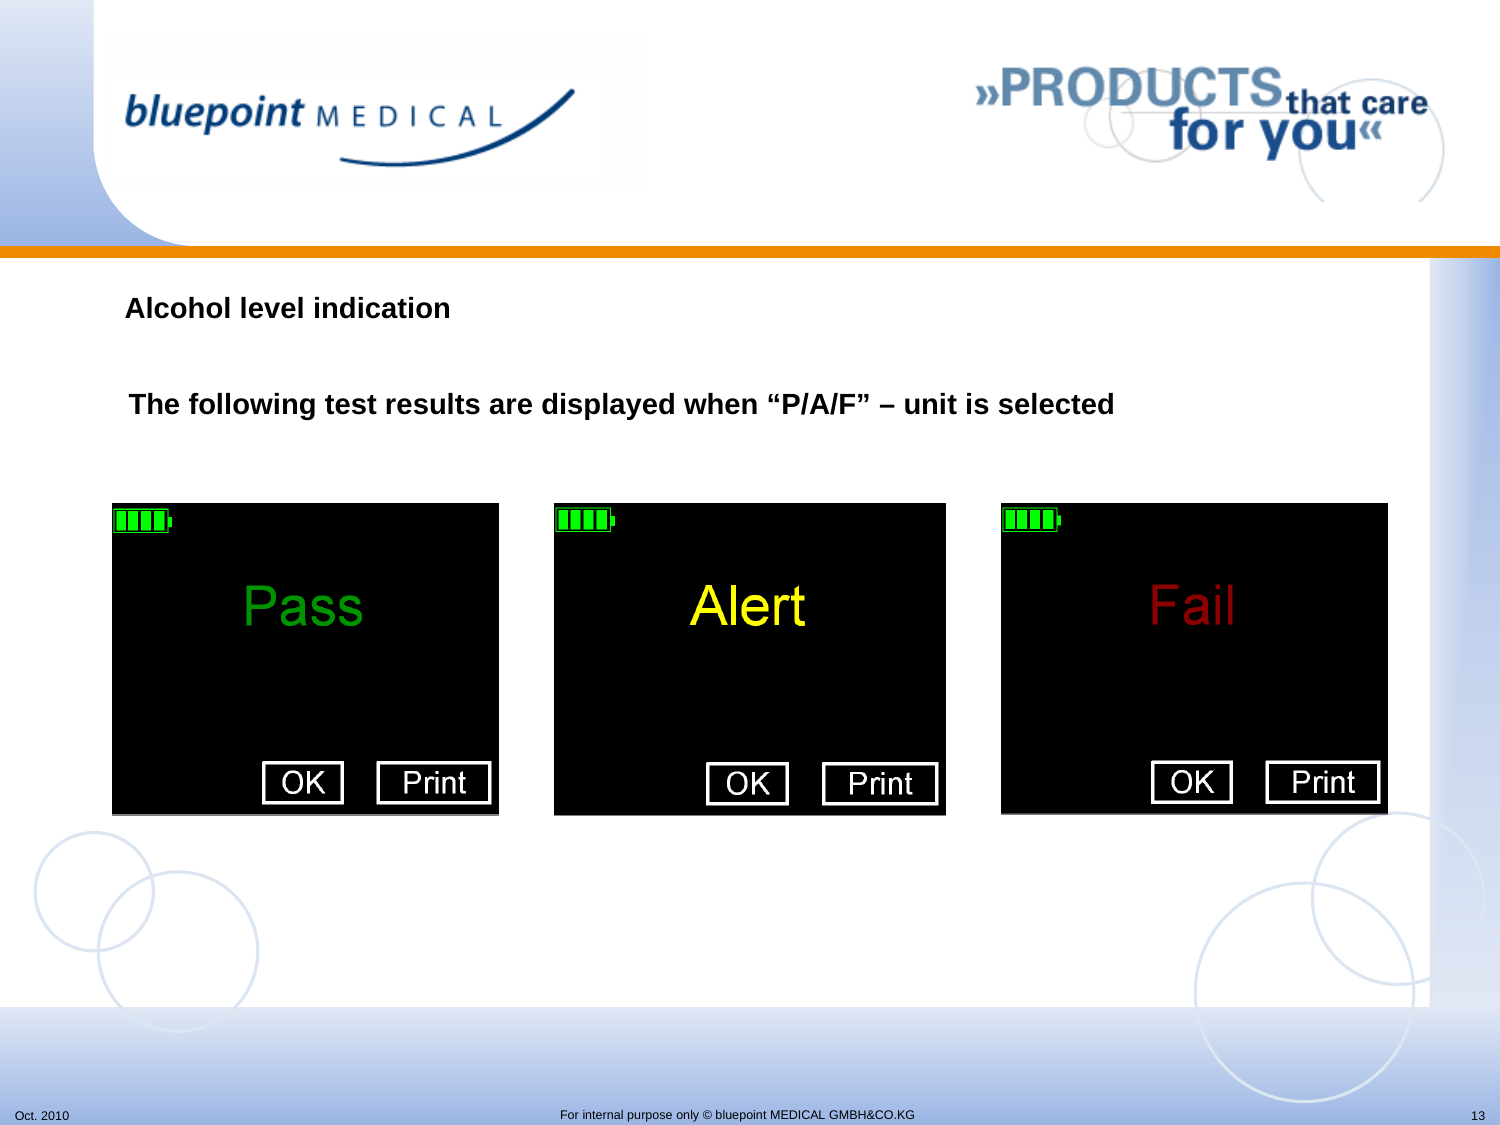

Alcohol level indication
The following test results are displayed when “P/A/F” – unit is selected